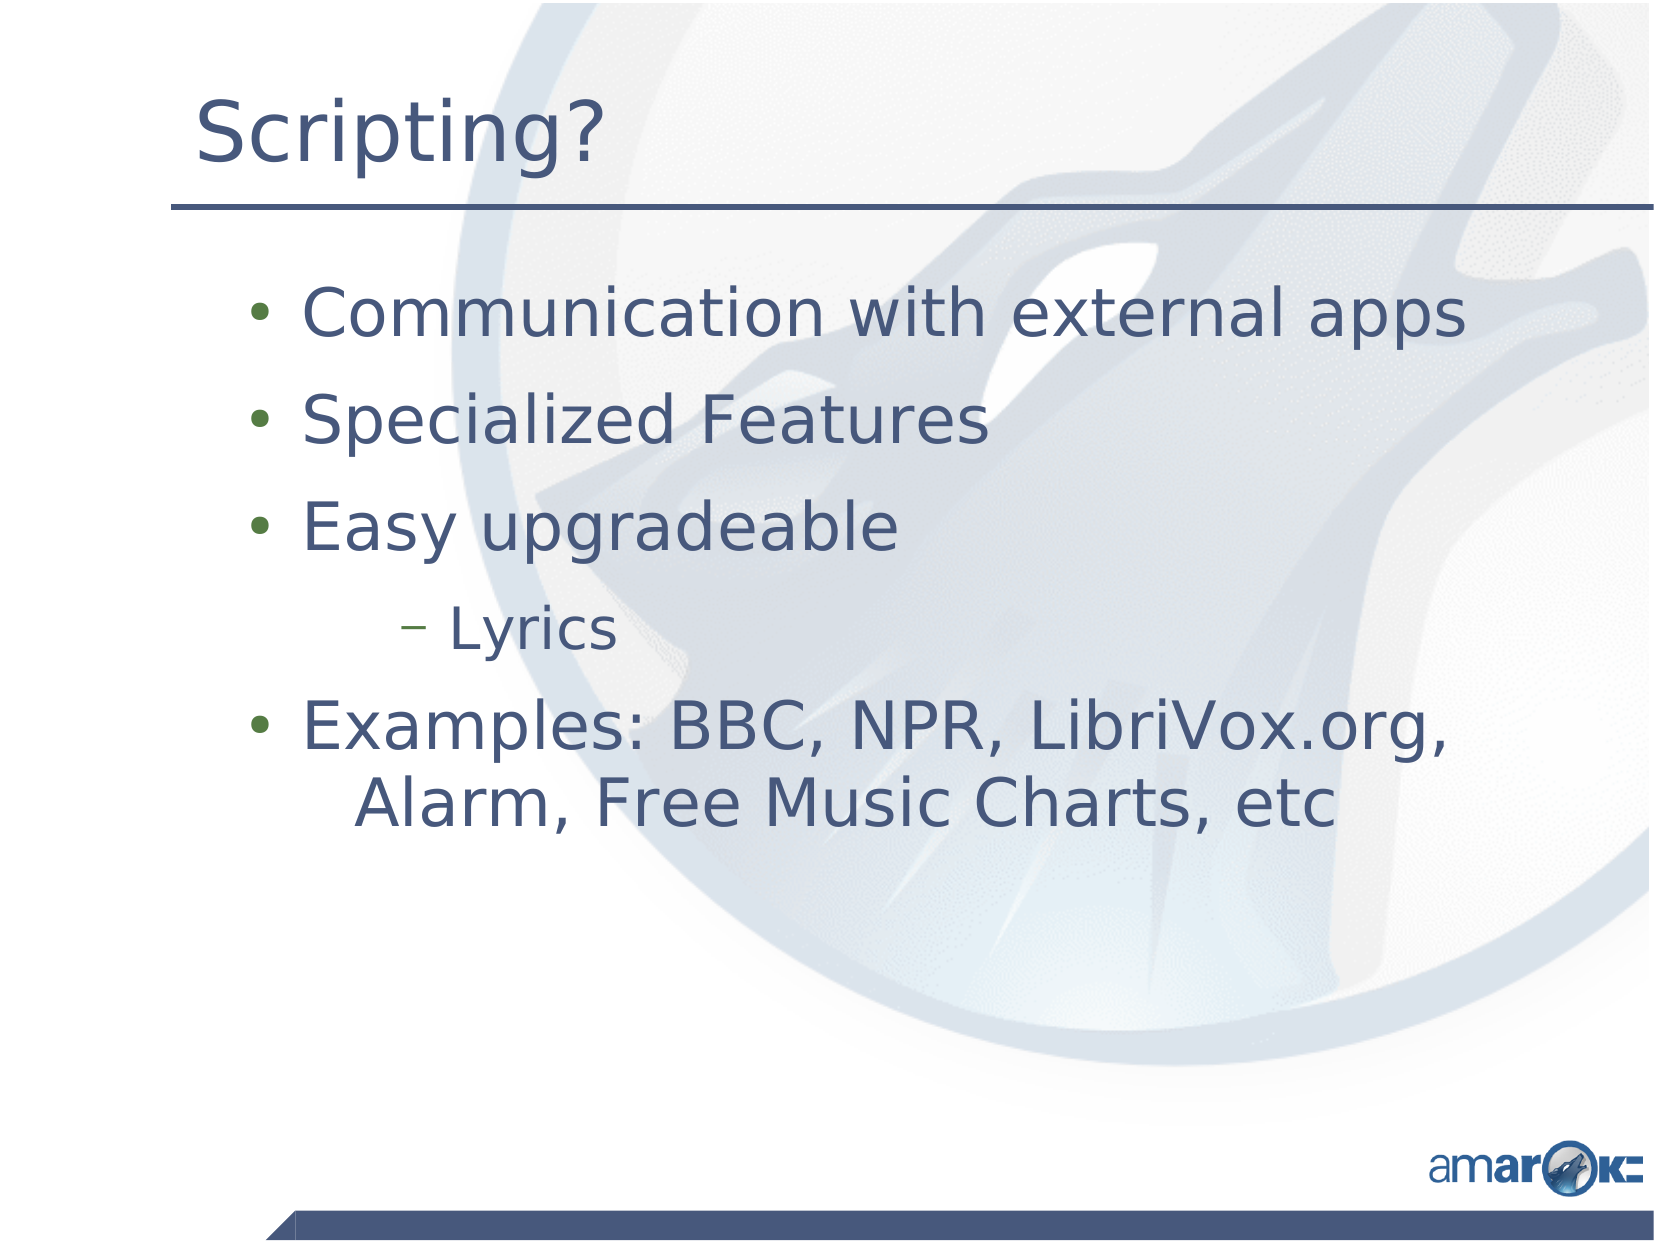

# Scripting?
Communication with external apps
Specialized Features
Easy upgradeable
Lyrics
Examples: BBC, NPR, LibriVox.org, Alarm, Free Music Charts, etc